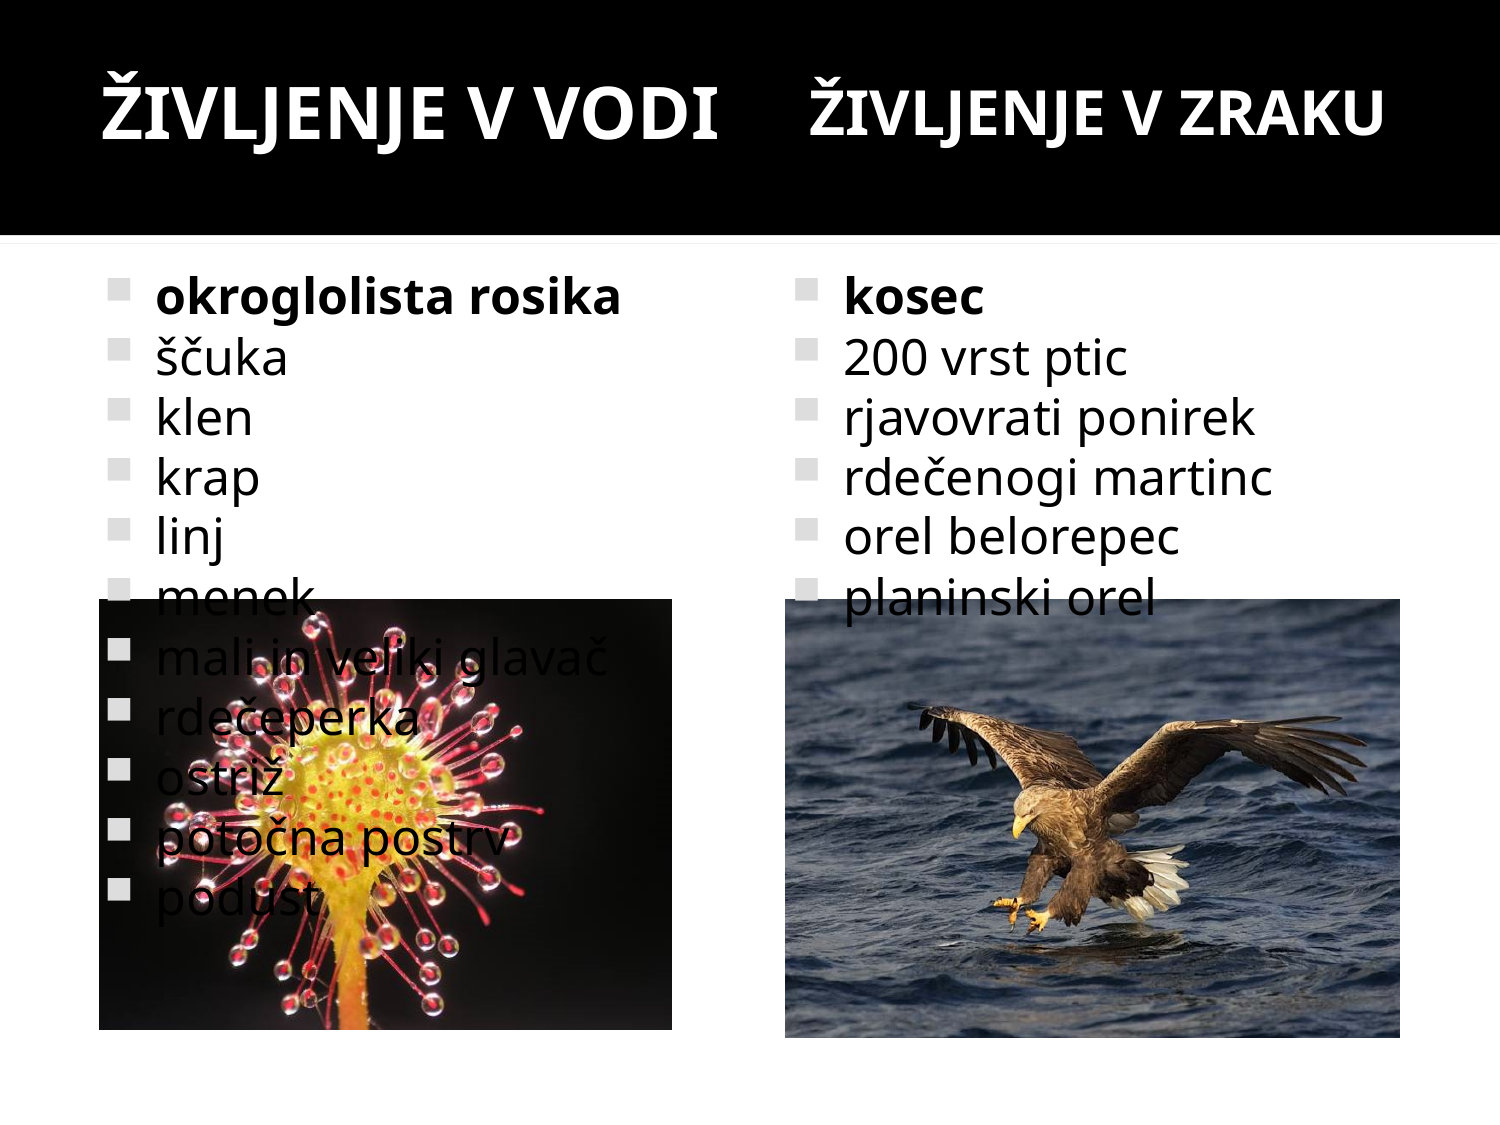

# Življenje v vodi
Življenje v zraku
okroglolista rosika
ščuka
klen
krap
linj
menek
mali in veliki glavač
rdečeperka
ostriž
potočna postrv
podust
kosec
200 vrst ptic
rjavovrati ponirek
rdečenogi martinc
orel belorepec
planinski orel